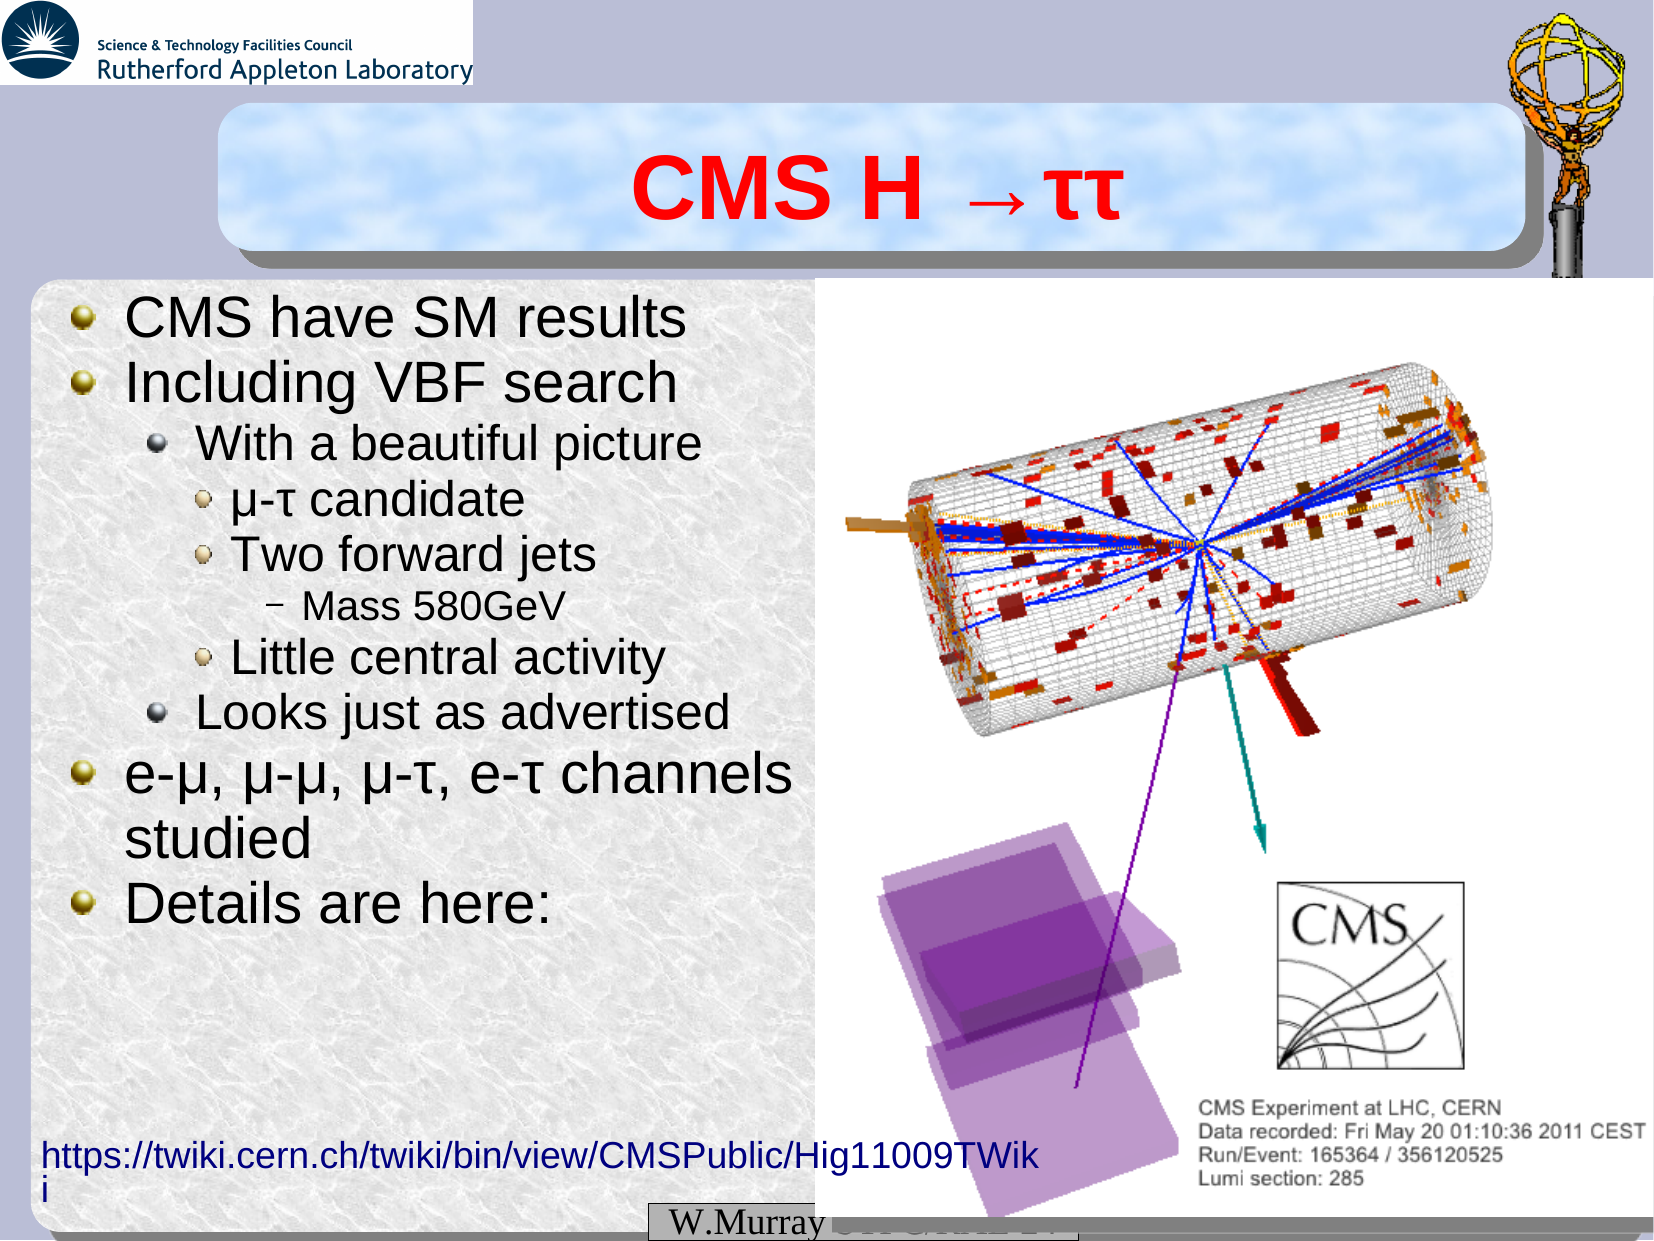

# CMS H →ττ
CMS have SM results
Including VBF search
With a beautiful picture
μ-τ candidate
Two forward jets
Mass 580GeV
Little central activity
Looks just as advertised
e-μ, μ-μ, μ-τ, e-τ channels studied
Details are here:
https://twiki.cern.ch/twiki/bin/view/CMSPublic/Hig11009TWiki